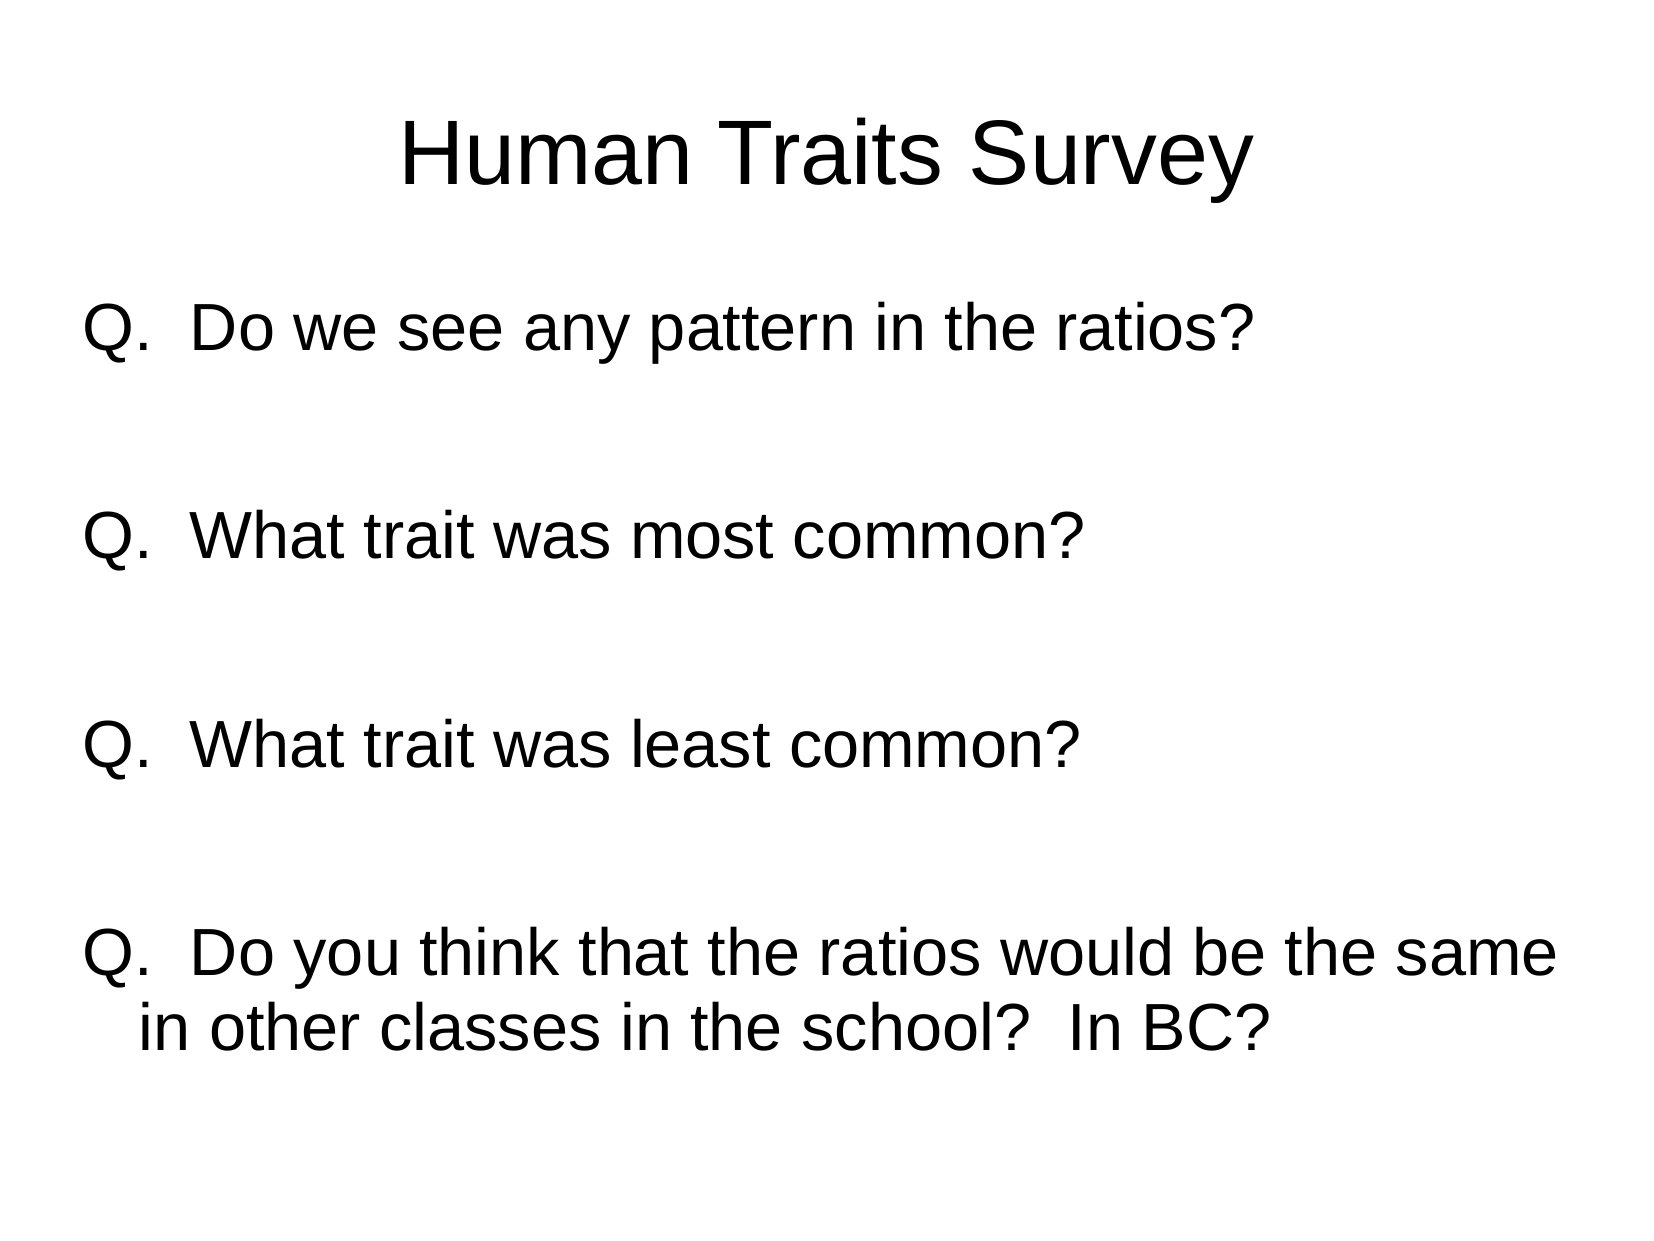

# Human Traits Survey
Q. Do we see any pattern in the ratios?
Q. What trait was most common?
Q. What trait was least common?
Q. Do you think that the ratios would be the same in other classes in the school? In BC?